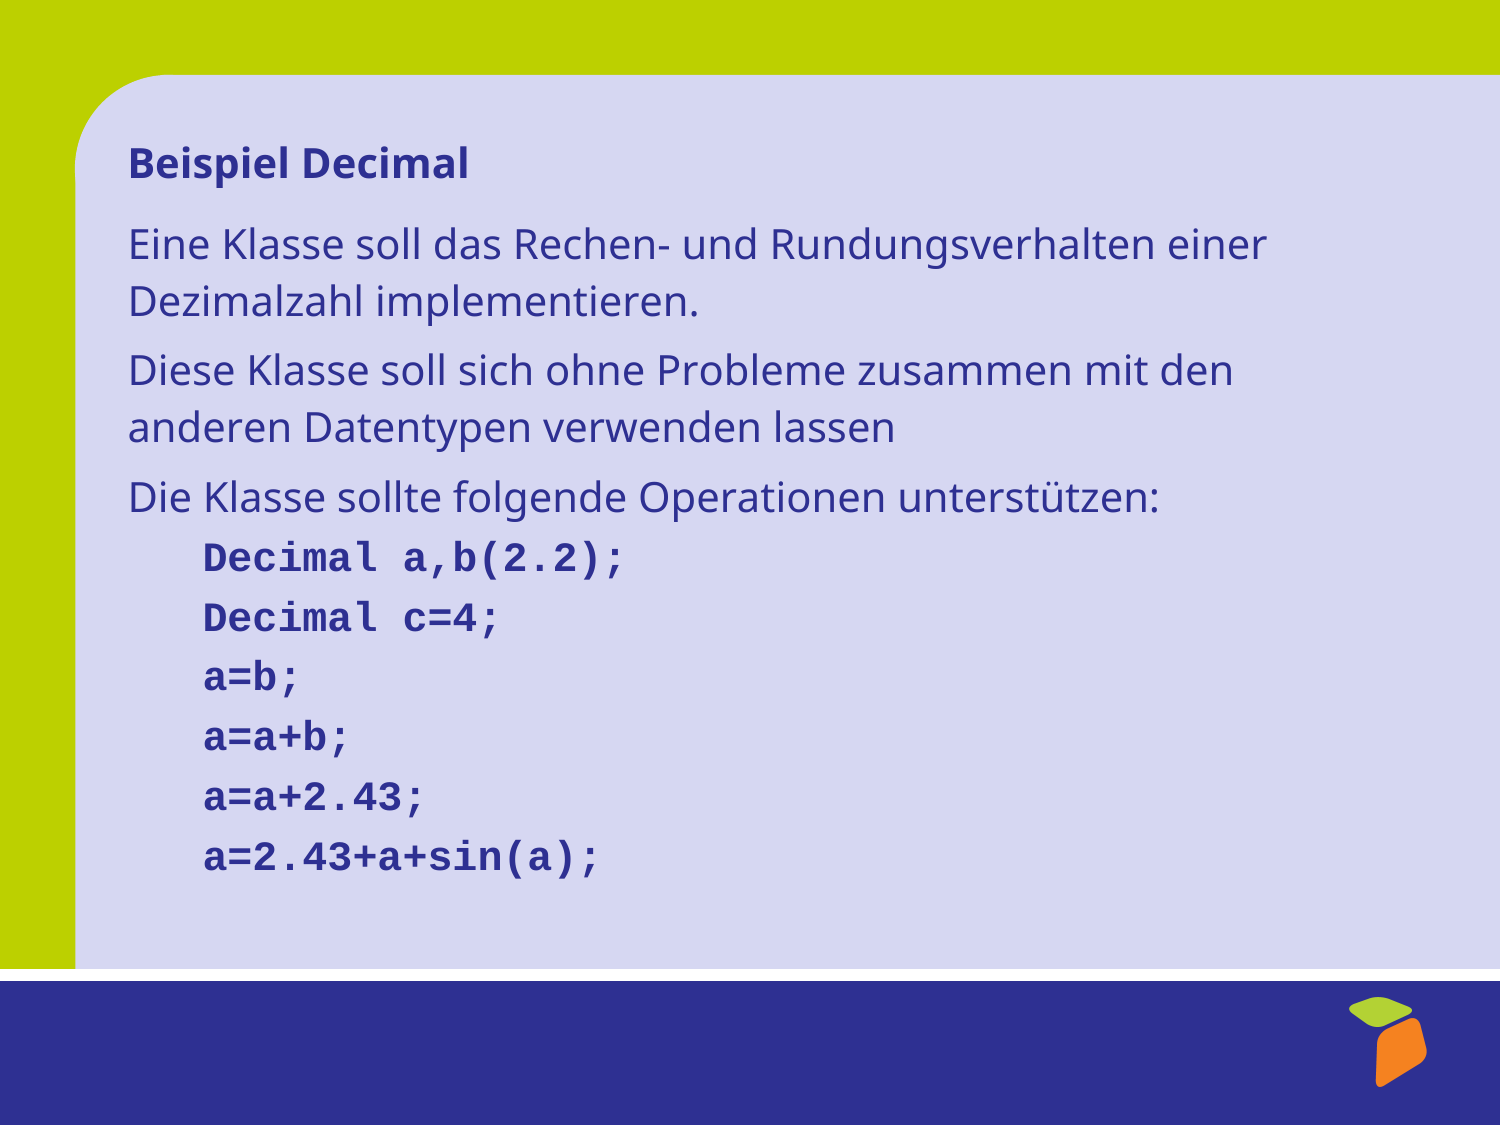

# Beispiel Decimal
Eine Klasse soll das Rechen- und Rundungsverhalten einer Dezimalzahl implementieren.
Diese Klasse soll sich ohne Probleme zusammen mit den anderen Datentypen verwenden lassen
Die Klasse sollte folgende Operationen unterstützen:
 Decimal a,b(2.2);
 Decimal c=4;
 a=b;
 a=a+b;
 a=a+2.43;
 a=2.43+a+sin(a);